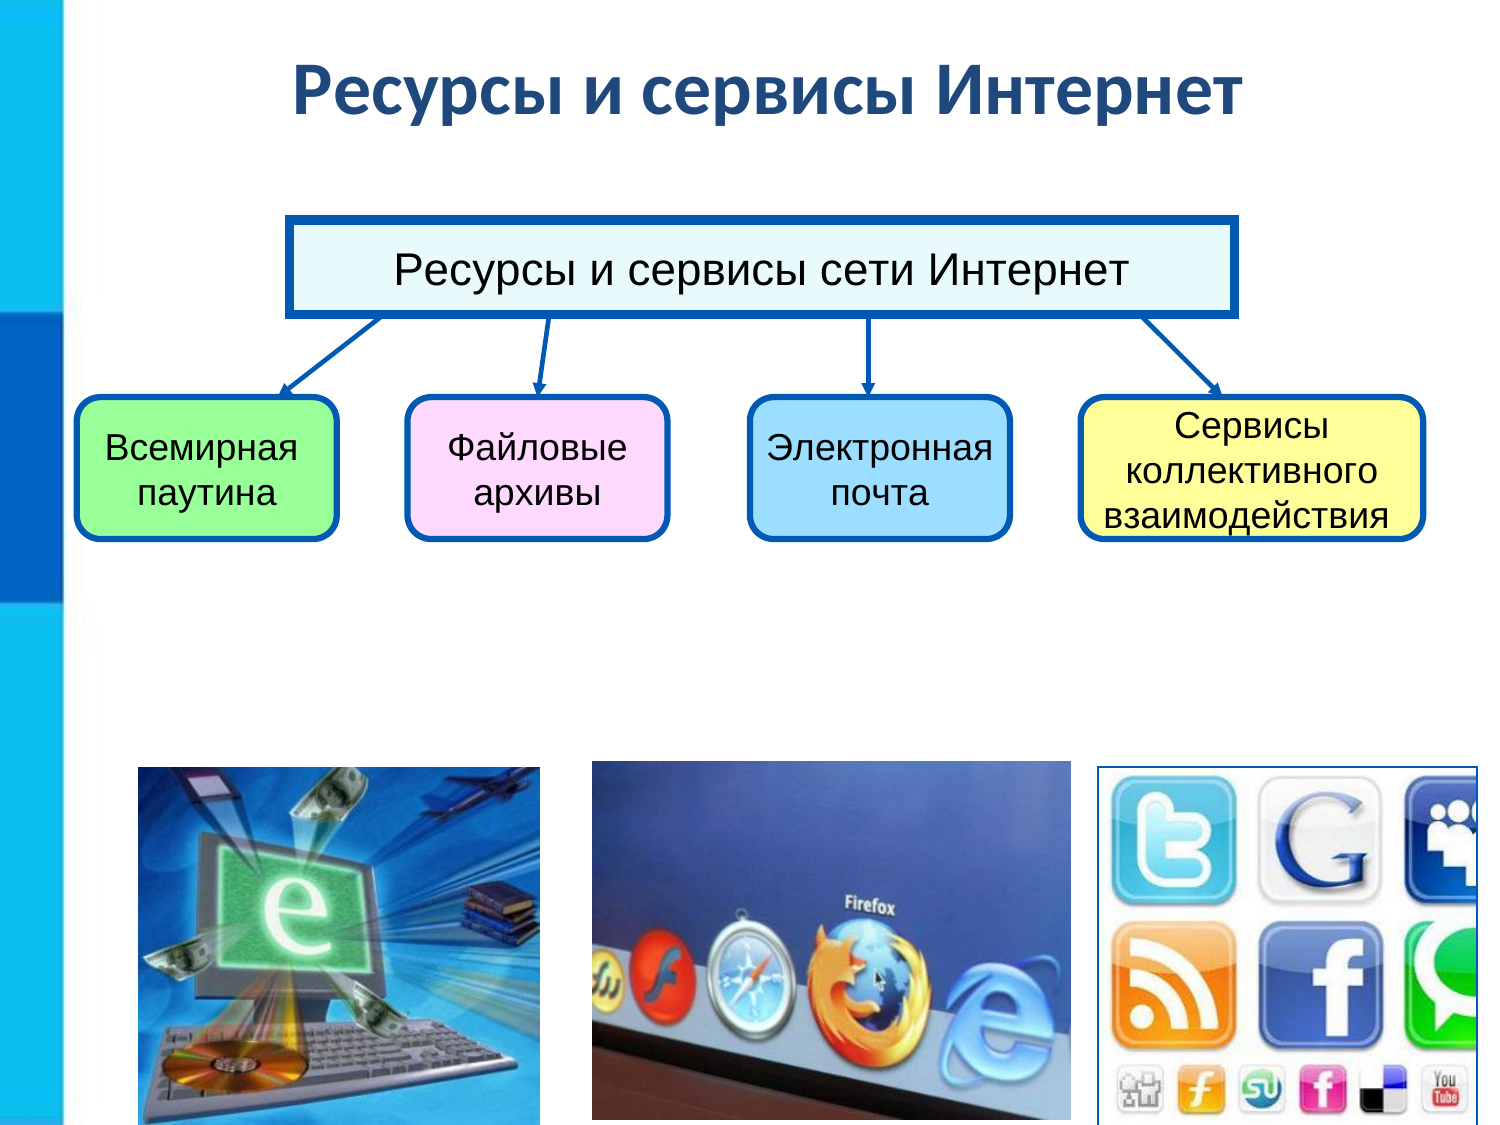

Ресурсы и сервисы Интернет
Ресурсы и сервисы сети Интернет
Всемирная
паутина
Файловые
архивы
Электронная
почта
Сервисы
коллективного
взаимодействия